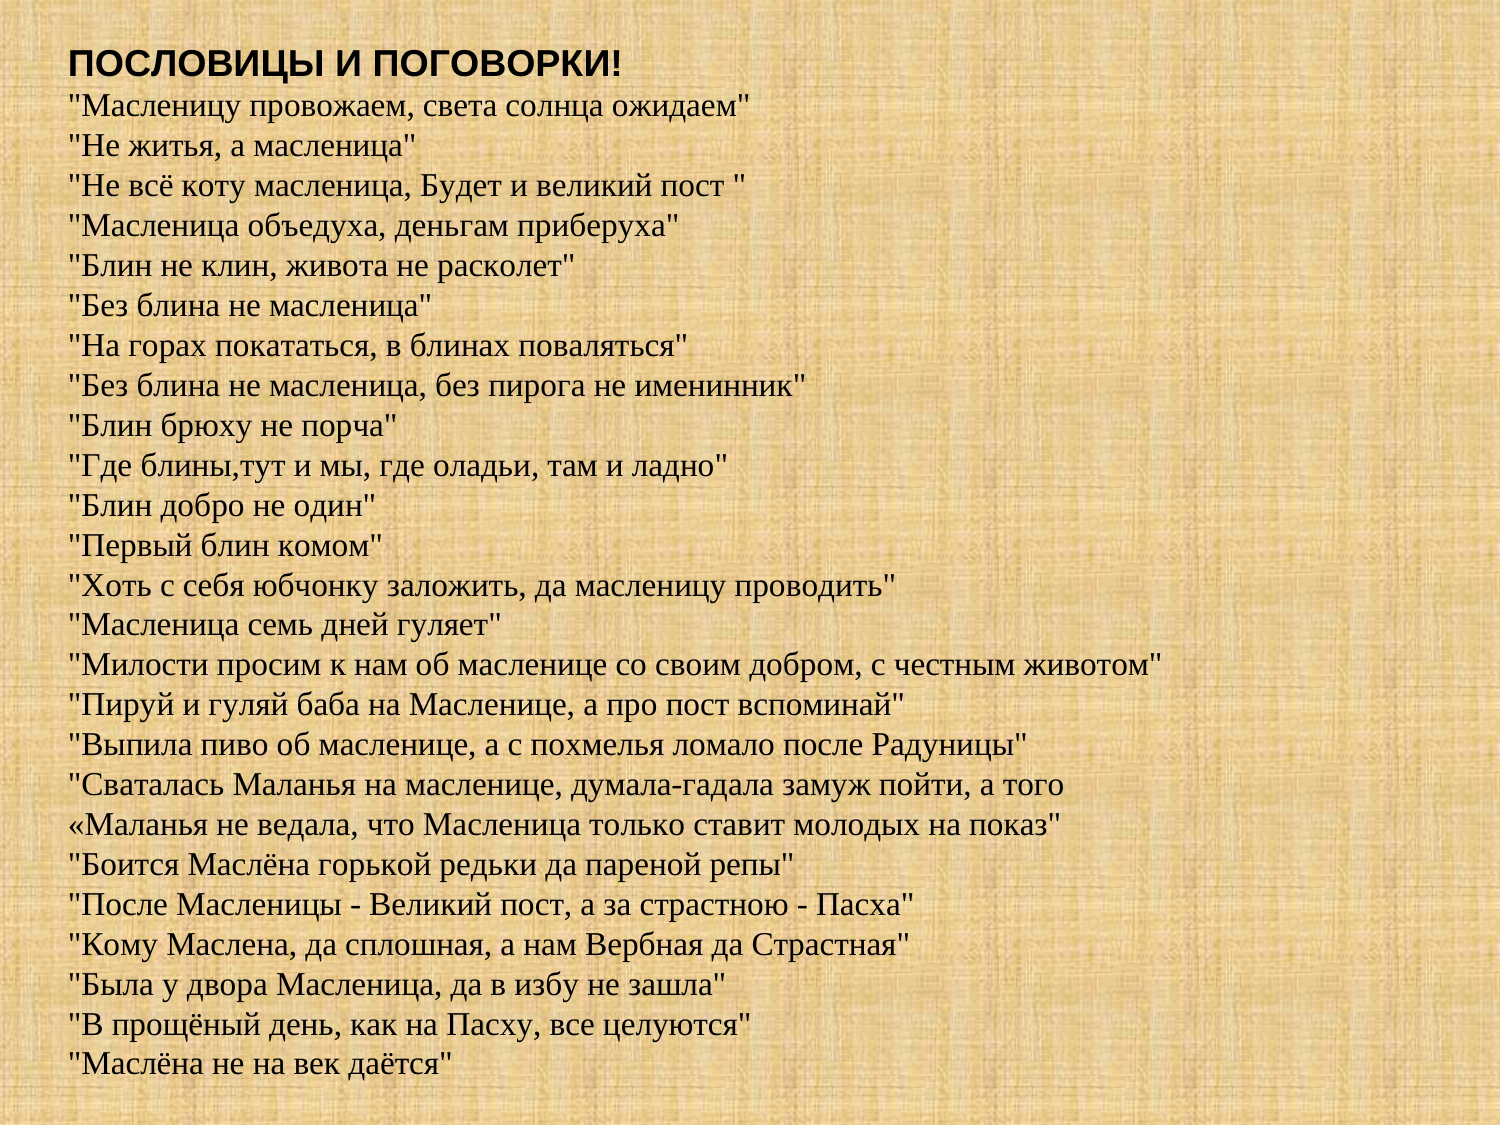

ПОСЛОВИЦЫ И ПОГОВОРКИ!
"Масленицу провожаем, света солнца ожидаем"
"Не житья, а масленица"
"Не всё коту масленица, Будет и великий пост "
"Масленица объедуха, деньгам приберуха"
"Блин не клин, живота не расколет"
"Без блина не масленица"
"На горах покататься, в блинах поваляться"
"Без блина не масленица, без пирога не именинник"
"Блин брюху не порча"
"Где блины,тут и мы, где оладьи, там и ладно"
"Блин добро не один"
"Первый блин комом"
"Хоть с себя юбчонку заложить, да масленицу проводить"
"Масленица семь дней гуляет"
"Милости просим к нам об масленице со своим добром, с честным животом"
"Пируй и гуляй баба на Масленице, а про пост вспоминай"
"Выпила пиво об масленице, а с похмелья ломало после Радуницы"
"Сваталась Маланья на масленице, думала-гадала замуж пойти, а того
«Маланья не ведала, что Масленица только ставит молодых на показ"
"Боится Маслёна горькой редьки да пареной репы"
"После Масленицы - Великий пост, а за страстною - Пасха"
"Кому Маслена, да сплошная, а нам Вербная да Страстная"
"Была у двора Масленица, да в избу не зашла"
"В прощёный день, как на Пасху, все целуются"
"Маслёна не на век даётся"